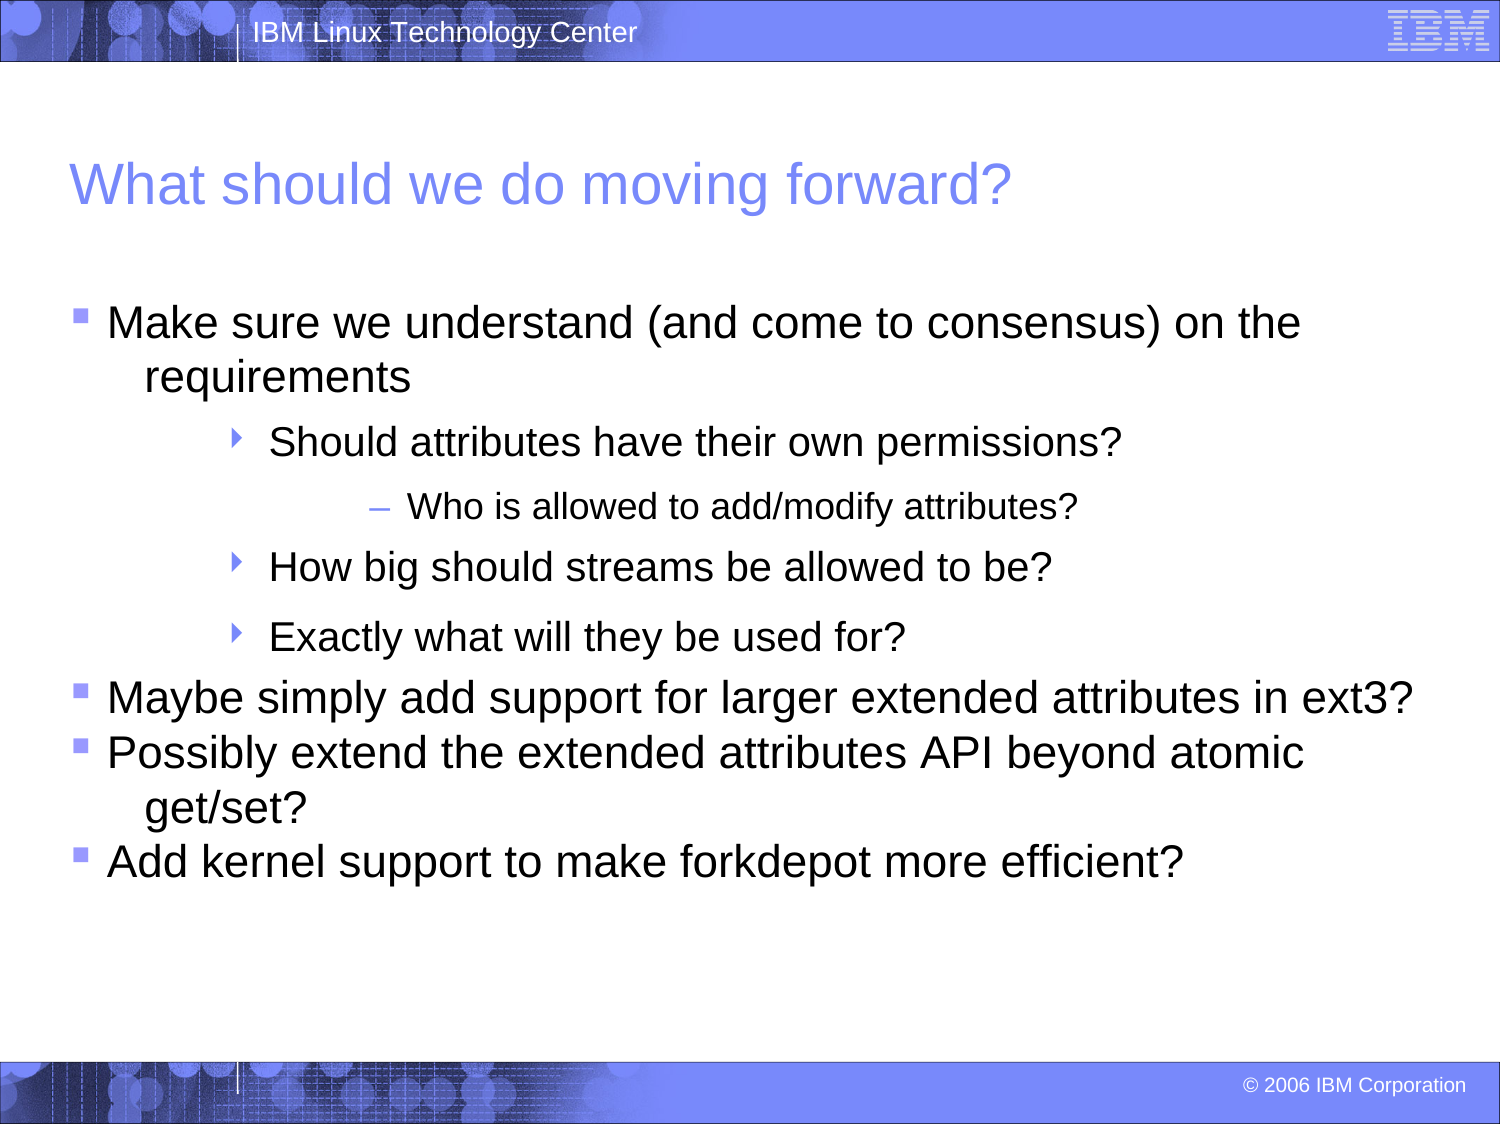

# What should we do moving forward?
Make sure we understand (and come to consensus) on the requirements
Should attributes have their own permissions?
Who is allowed to add/modify attributes?
How big should streams be allowed to be?
Exactly what will they be used for?
Maybe simply add support for larger extended attributes in ext3?
Possibly extend the extended attributes API beyond atomic get/set?
Add kernel support to make forkdepot more efficient?